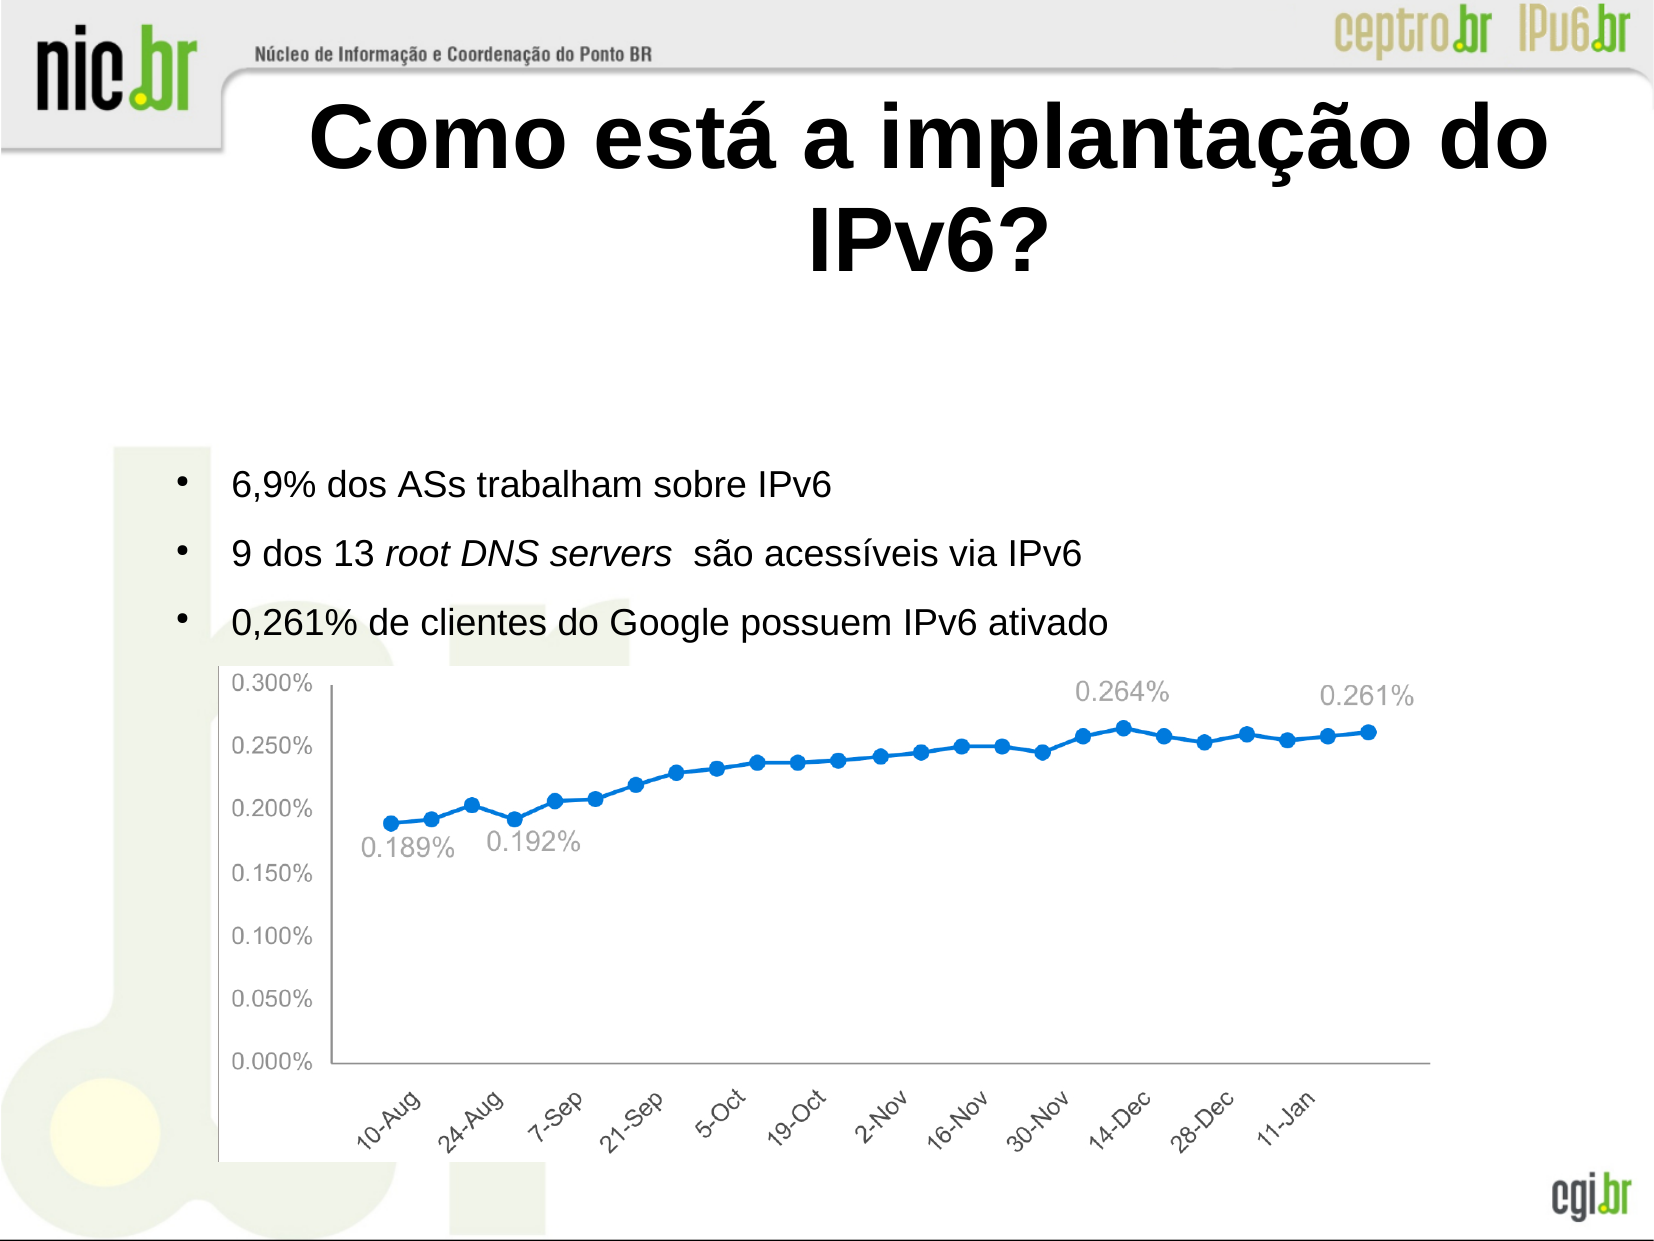

Como está a implantação do IPv6?
6,9% dos ASs trabalham sobre IPv6
9 dos 13 root DNS servers são acessíveis via IPv6
0,261% de clientes do Google possuem IPv6 ativado